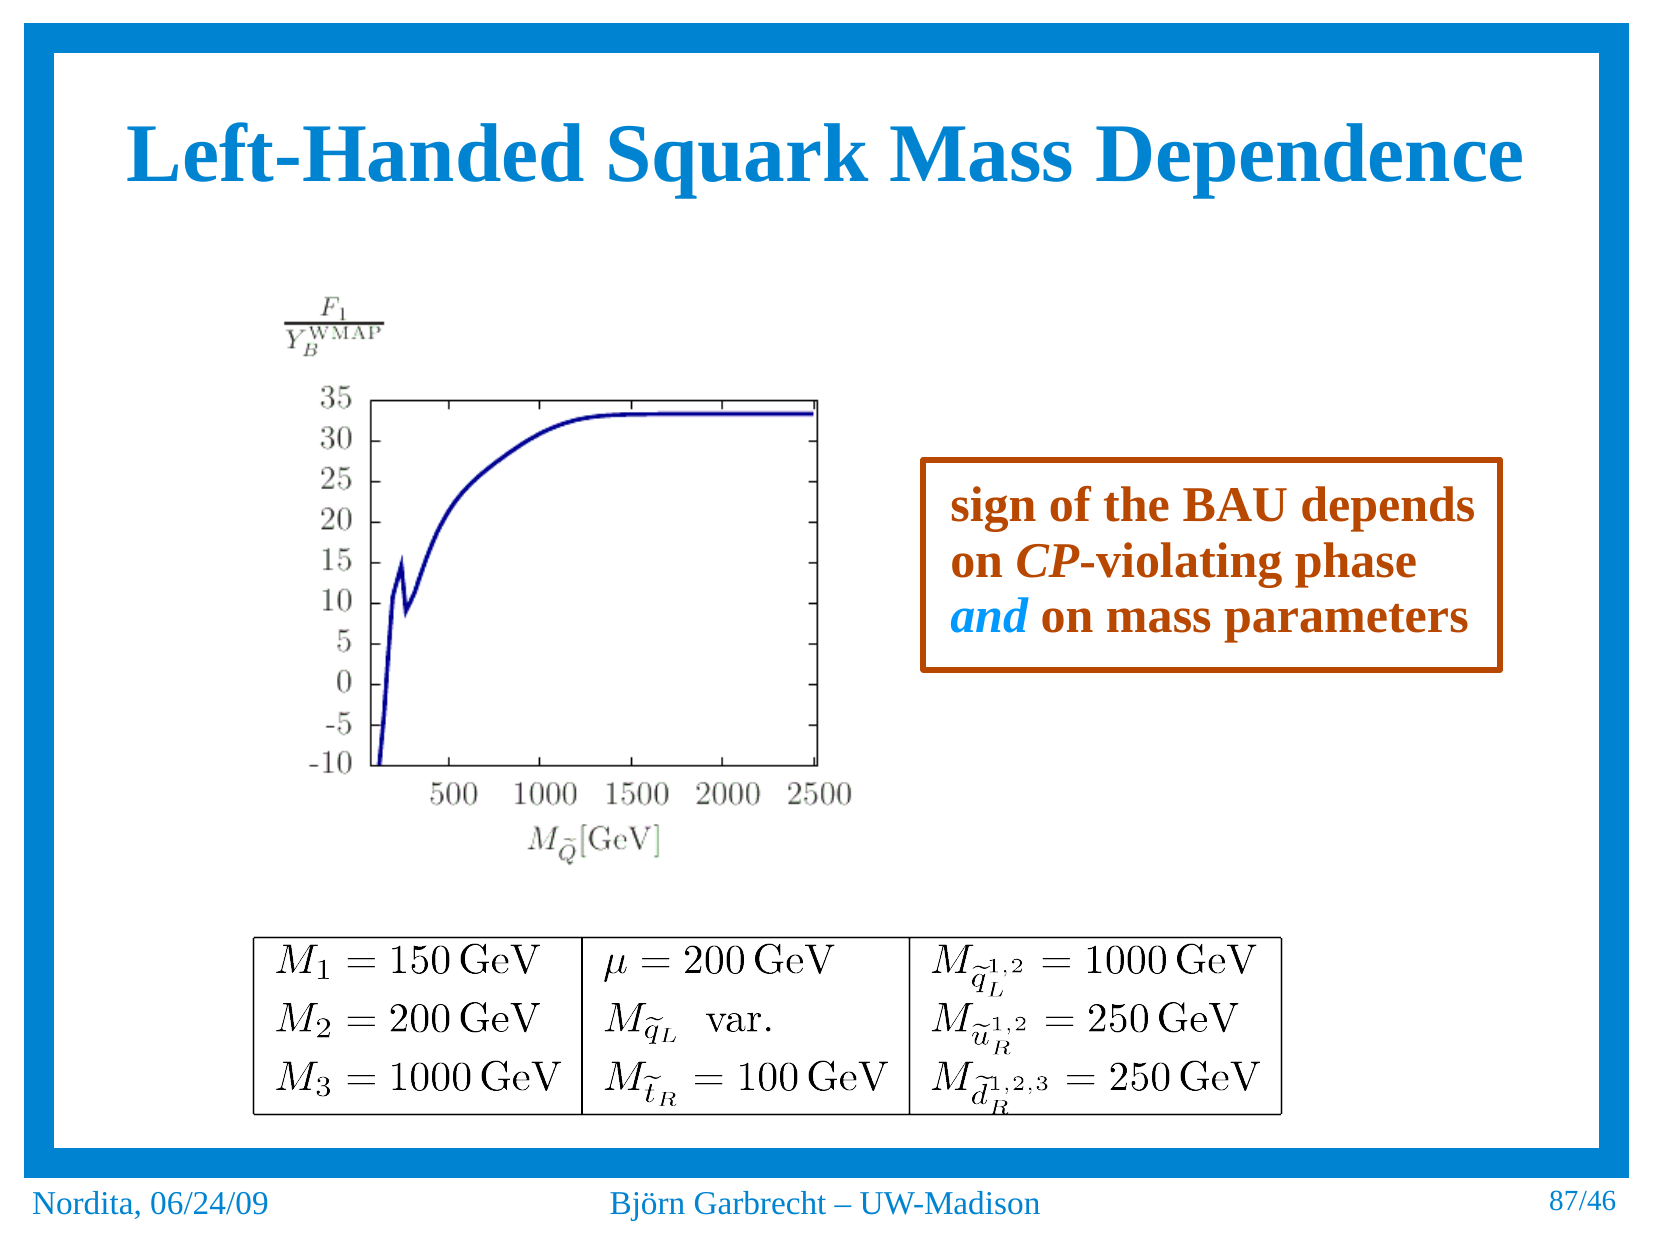

# Left-Handed Squark Mass Dependence
sign of the BAU depends on CP-violating phase
and on mass parameters
Björn Garbrecht – UW-Madison
87